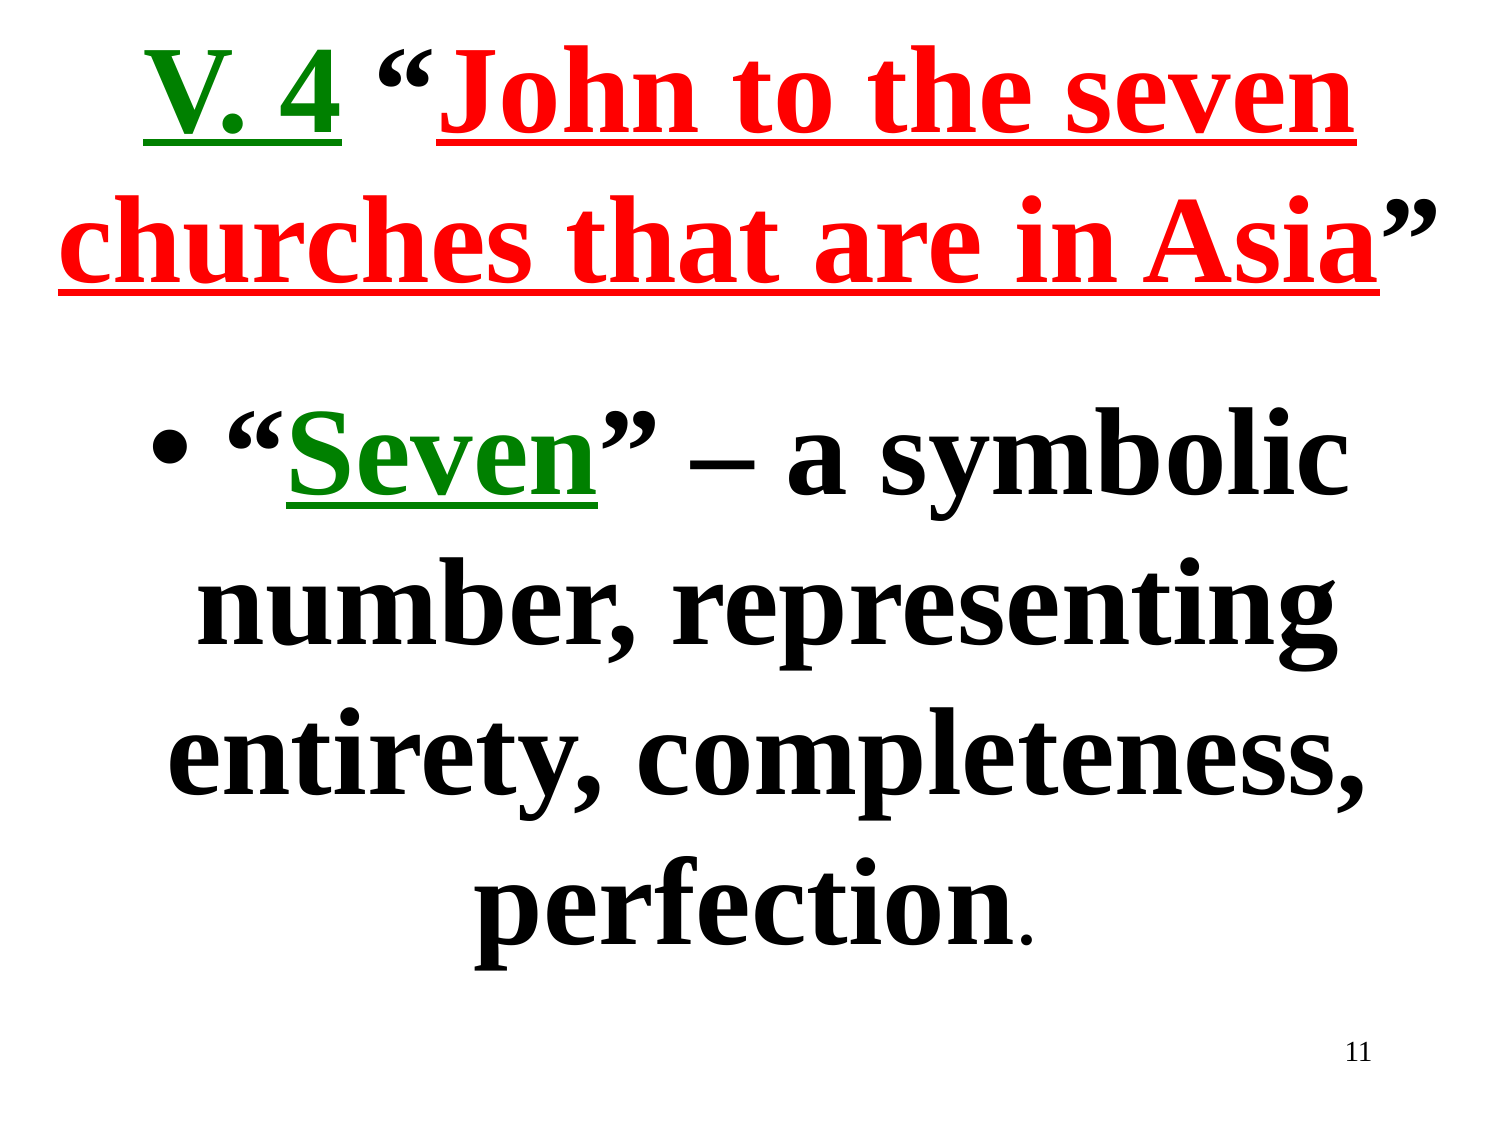

V. 4 “John to the seven churches that are in Asia”
 “Seven” – a symbolic number, representing entirety, completeness, perfection.